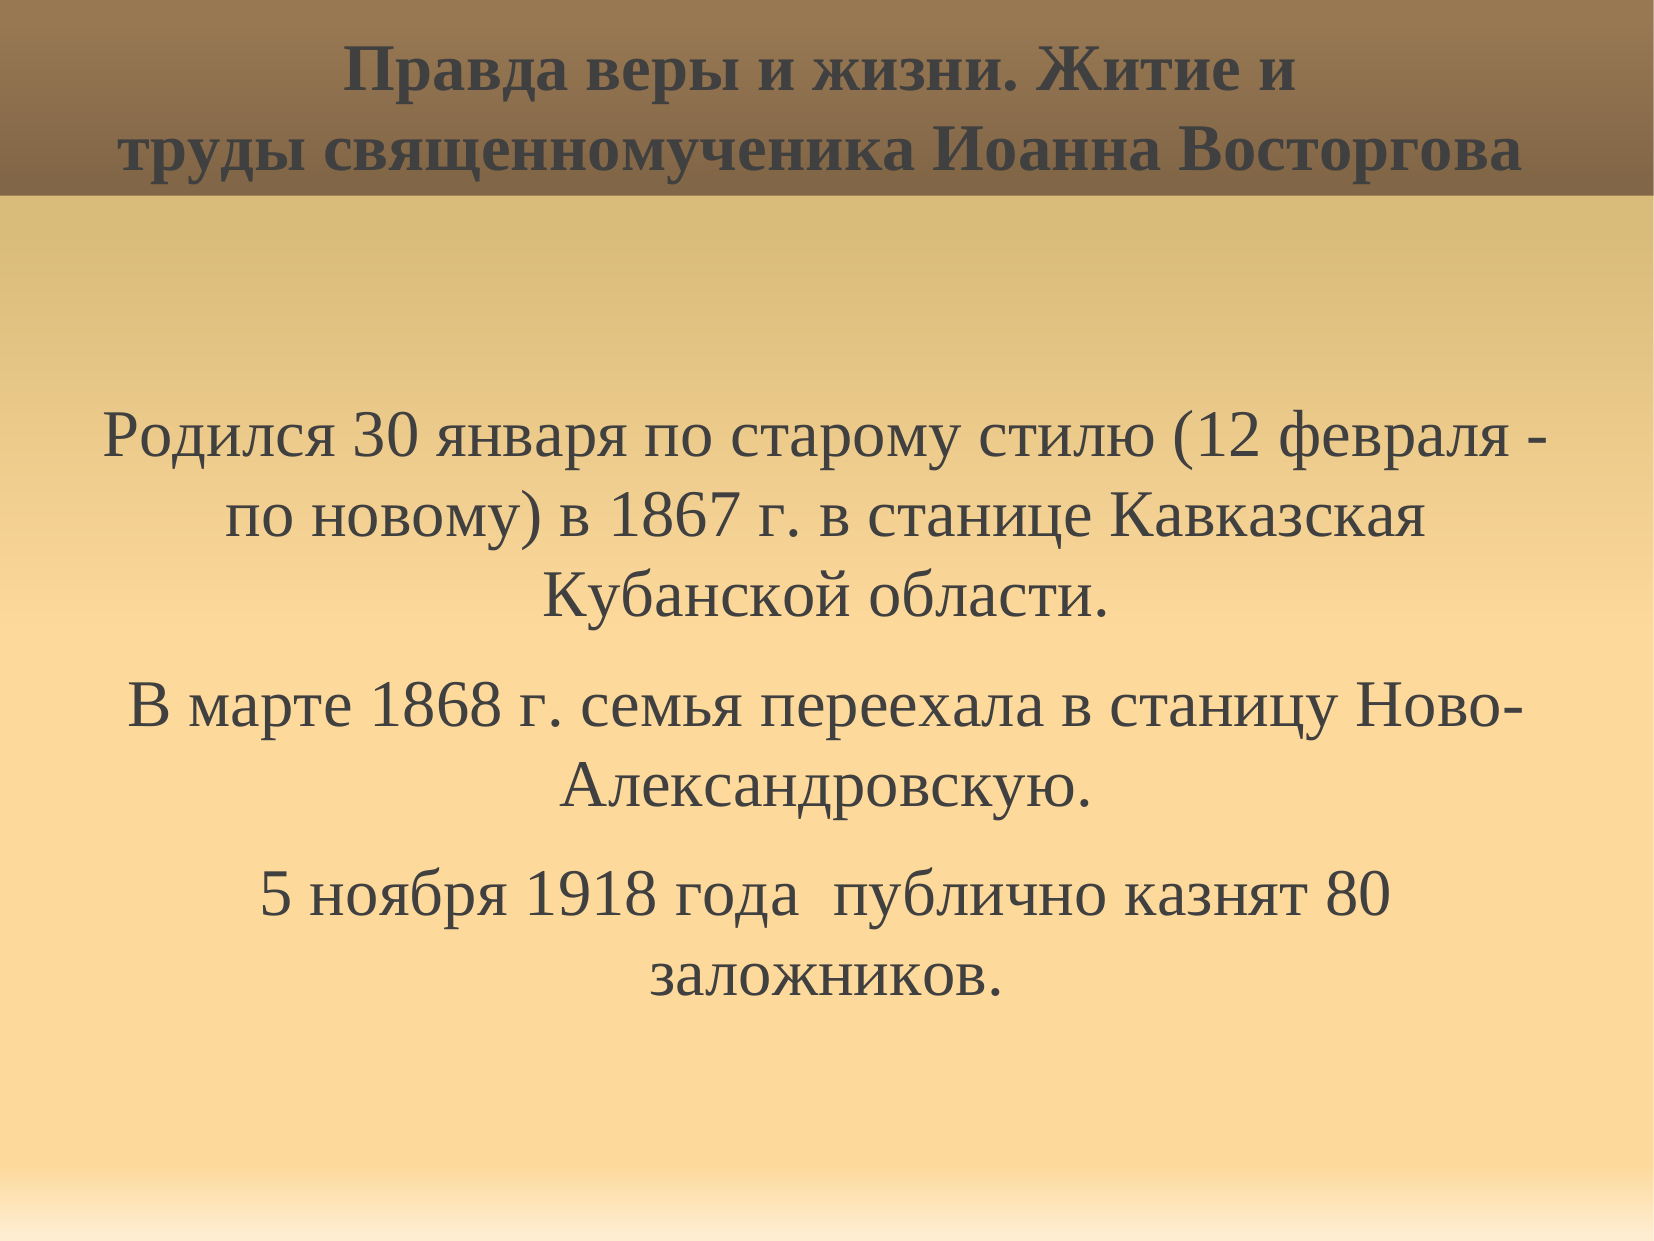

# Правда веры и жизни. Житие и труды священномученика Иоанна Восторгова
Родился 30 января по старому стилю (12 февраля - по новому) в 1867 г. в станице Кавказская Кубанской области.
В марте 1868 г. семья переехала в станицу Ново-Александровскую.
5 ноября 1918 года  публично казнят 80 заложников.